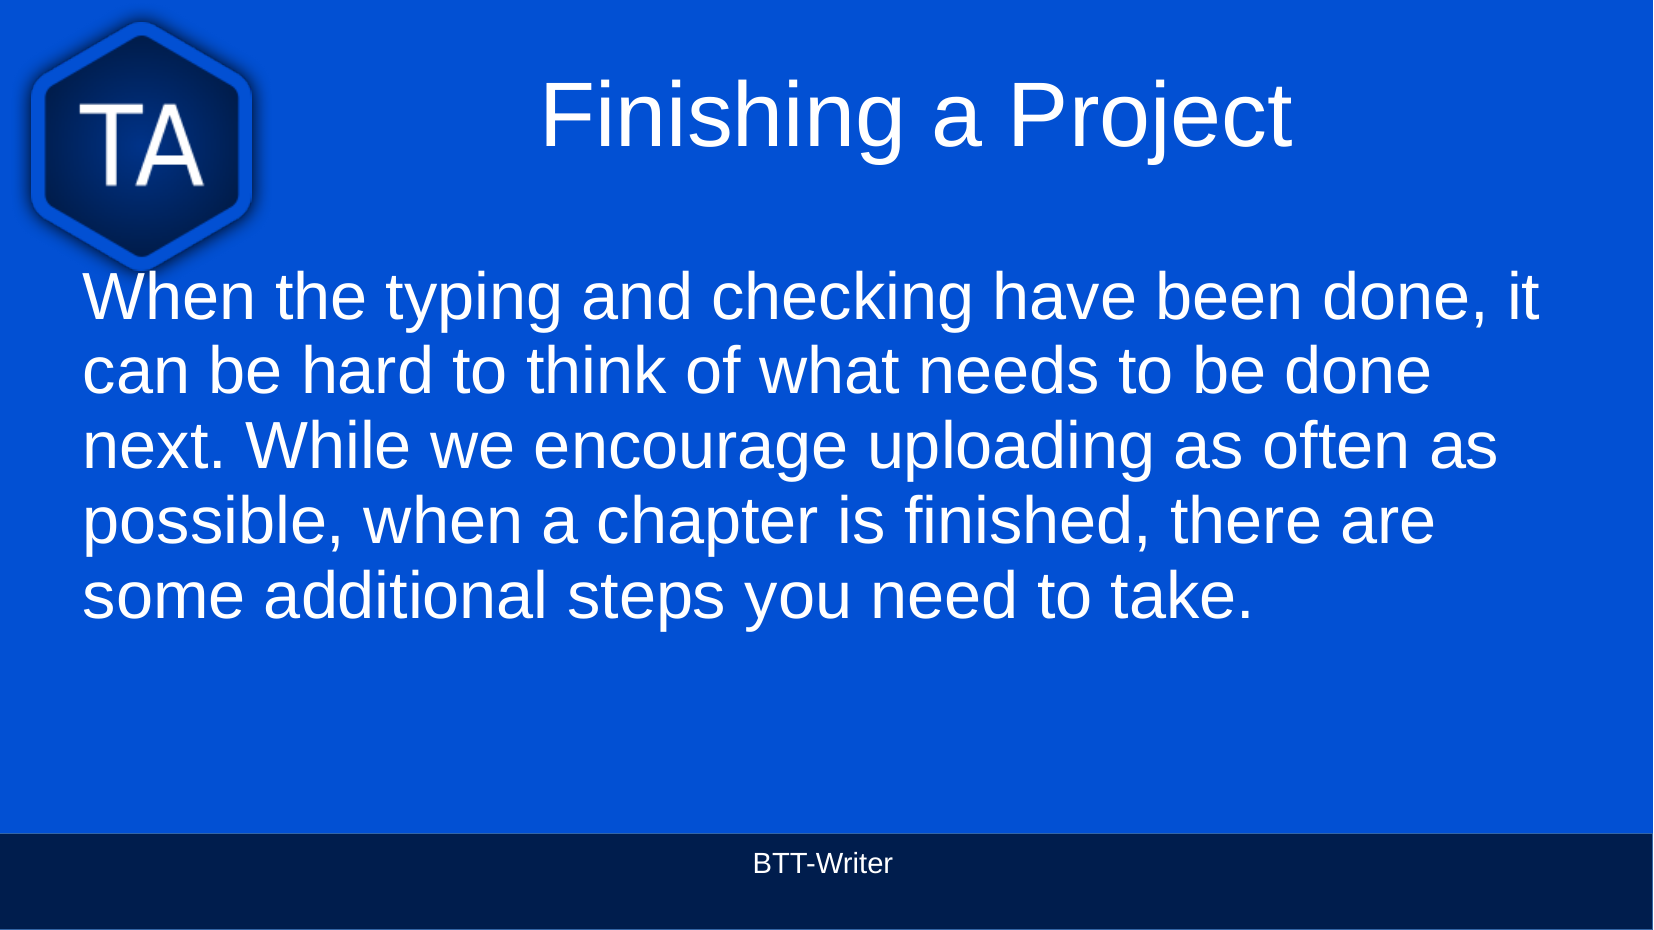

# Finishing a Project
When the typing and checking have been done, it can be hard to think of what needs to be done next. While we encourage uploading as often as possible, when a chapter is finished, there are some additional steps you need to take.